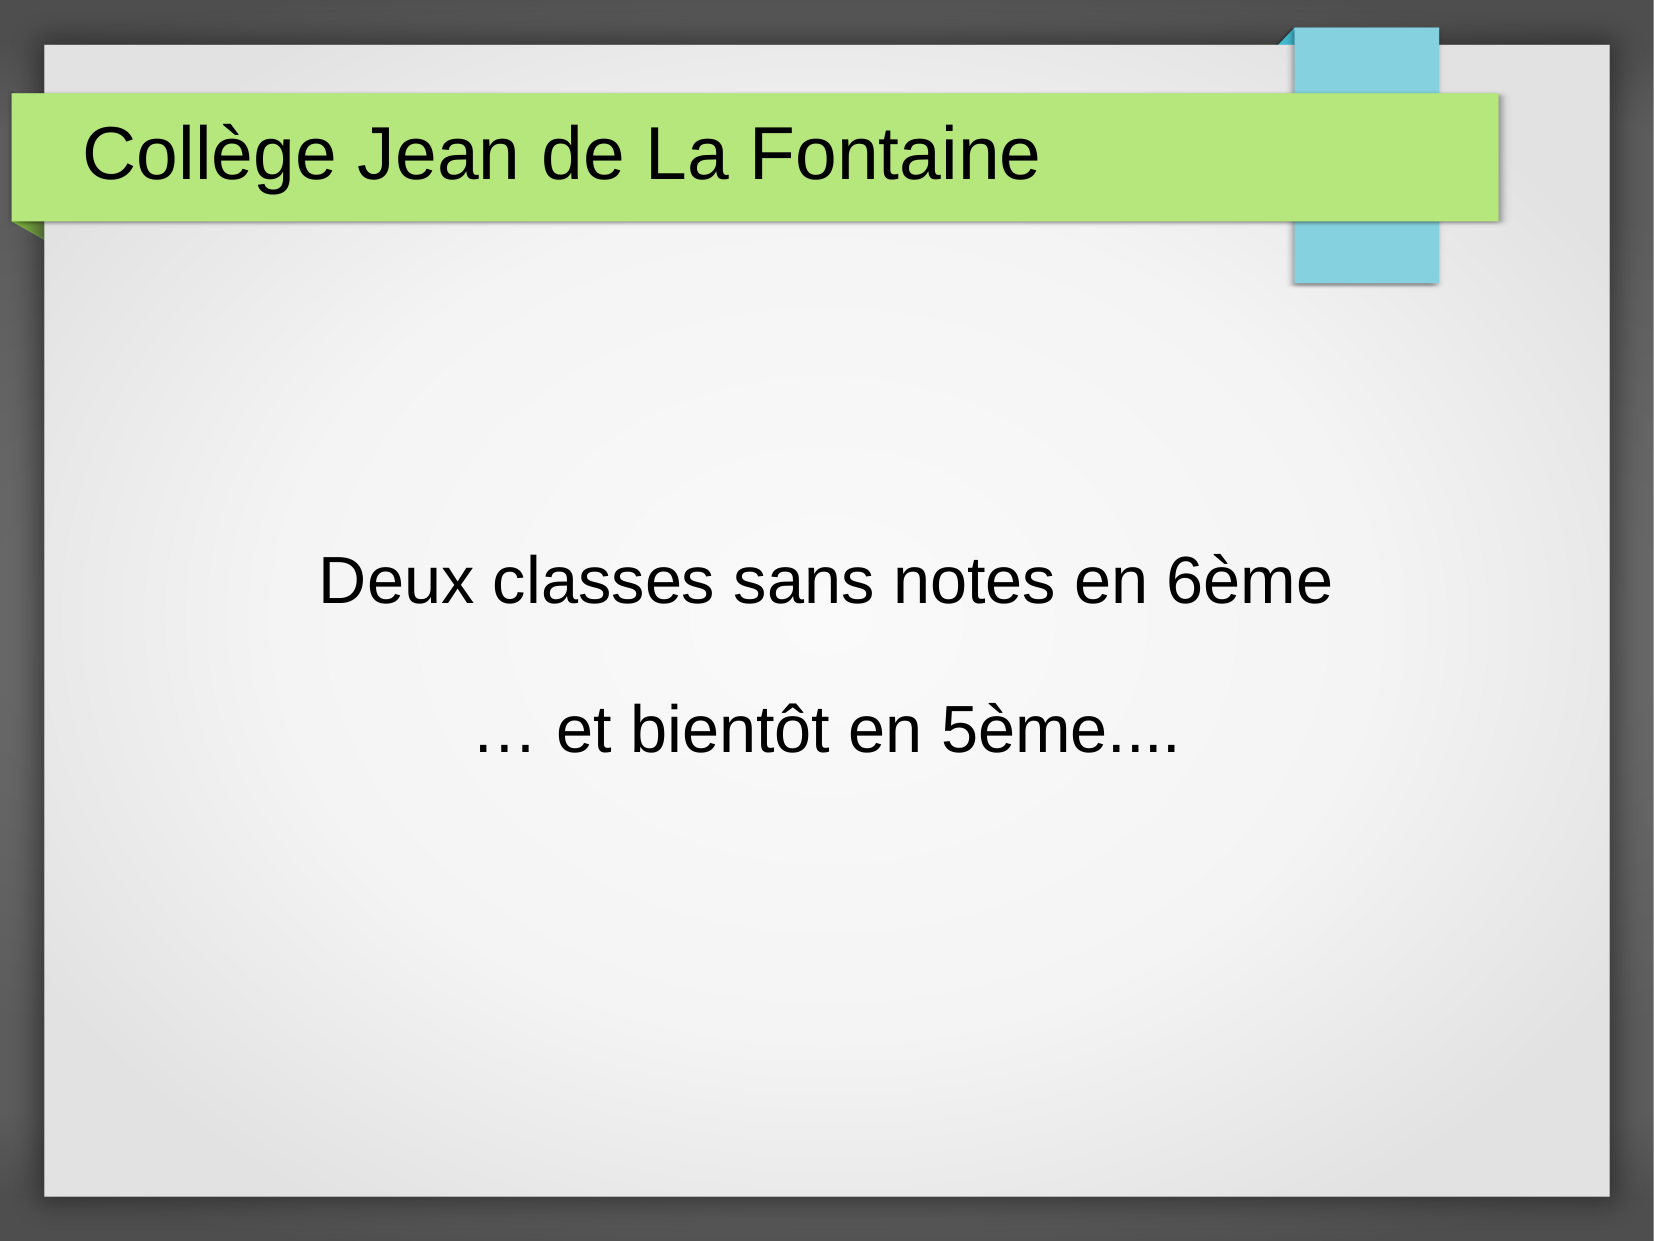

# Collège Jean de La Fontaine
Deux classes sans notes en 6ème
… et bientôt en 5ème....